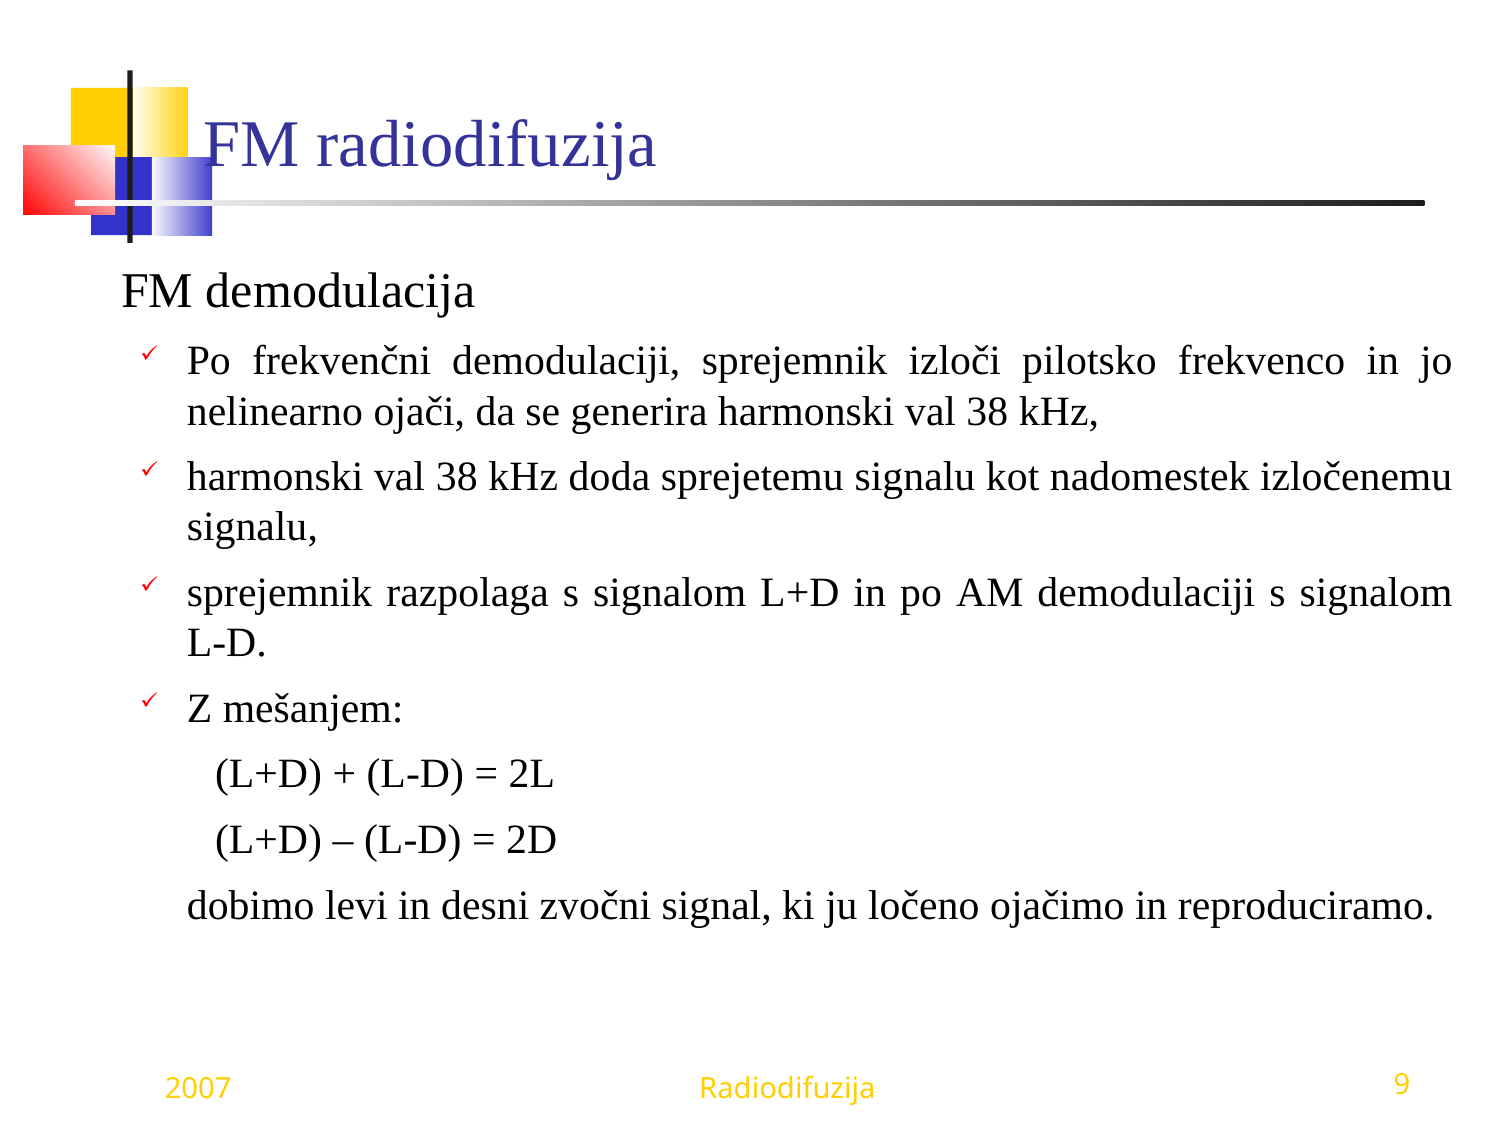

# FM radiodifuzija
	FM demodulacija
Po frekvenčni demodulaciji, sprejemnik izloči pilotsko frekvenco in jo nelinearno ojači, da se generira harmonski val 38 kHz,
harmonski val 38 kHz doda sprejetemu signalu kot nadomestek izločenemu signalu,
sprejemnik razpolaga s signalom L+D in po AM demodulaciji s signalom L-D.
Z mešanjem:
		(L+D) + (L-D) = 2L
		(L+D) – (L-D) = 2D
	dobimo levi in desni zvočni signal, ki ju ločeno ojačimo in reproduciramo.
2007
Radiodifuzija